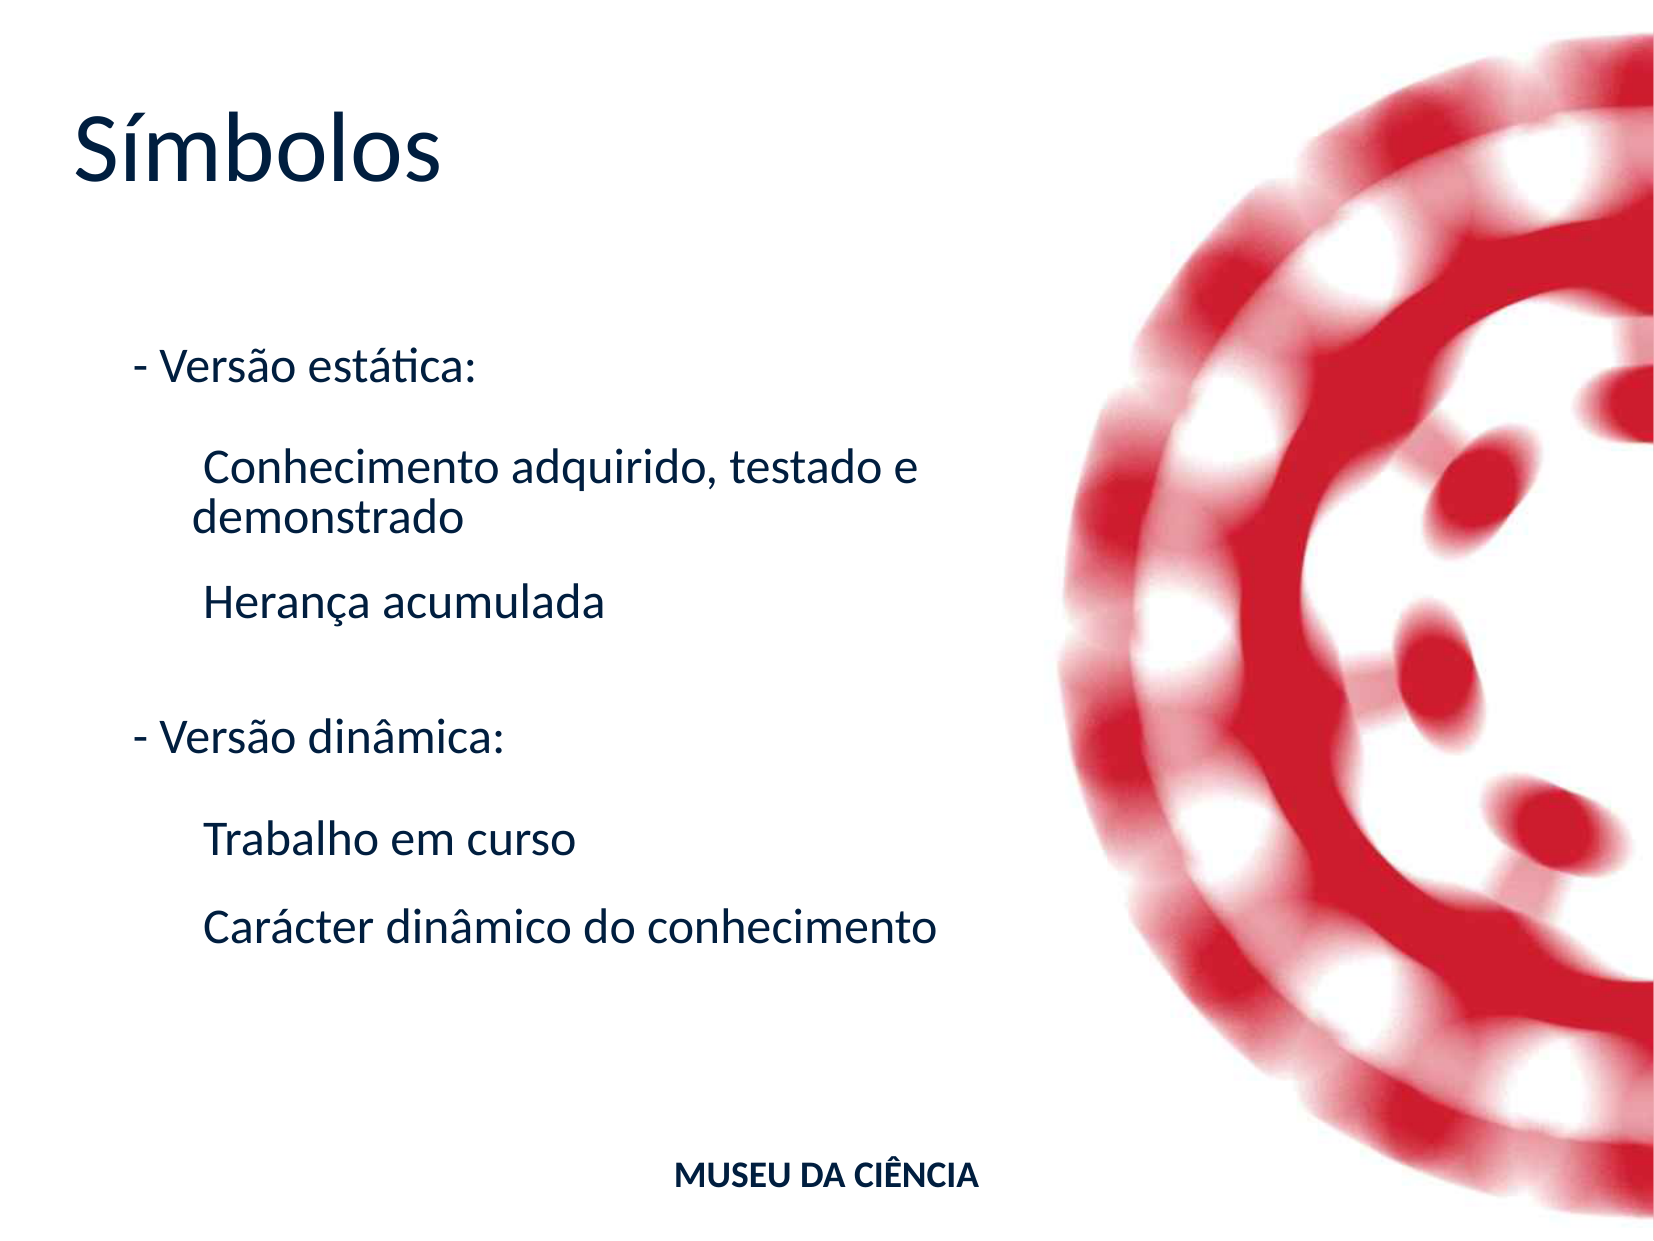

Símbolos
- Versão estática:
 Conhecimento adquirido, testado e demonstrado
 Herança acumulada
- Versão dinâmica:
 Trabalho em curso
 Carácter dinâmico do conhecimento
MUSEU DA CIÊNCIA